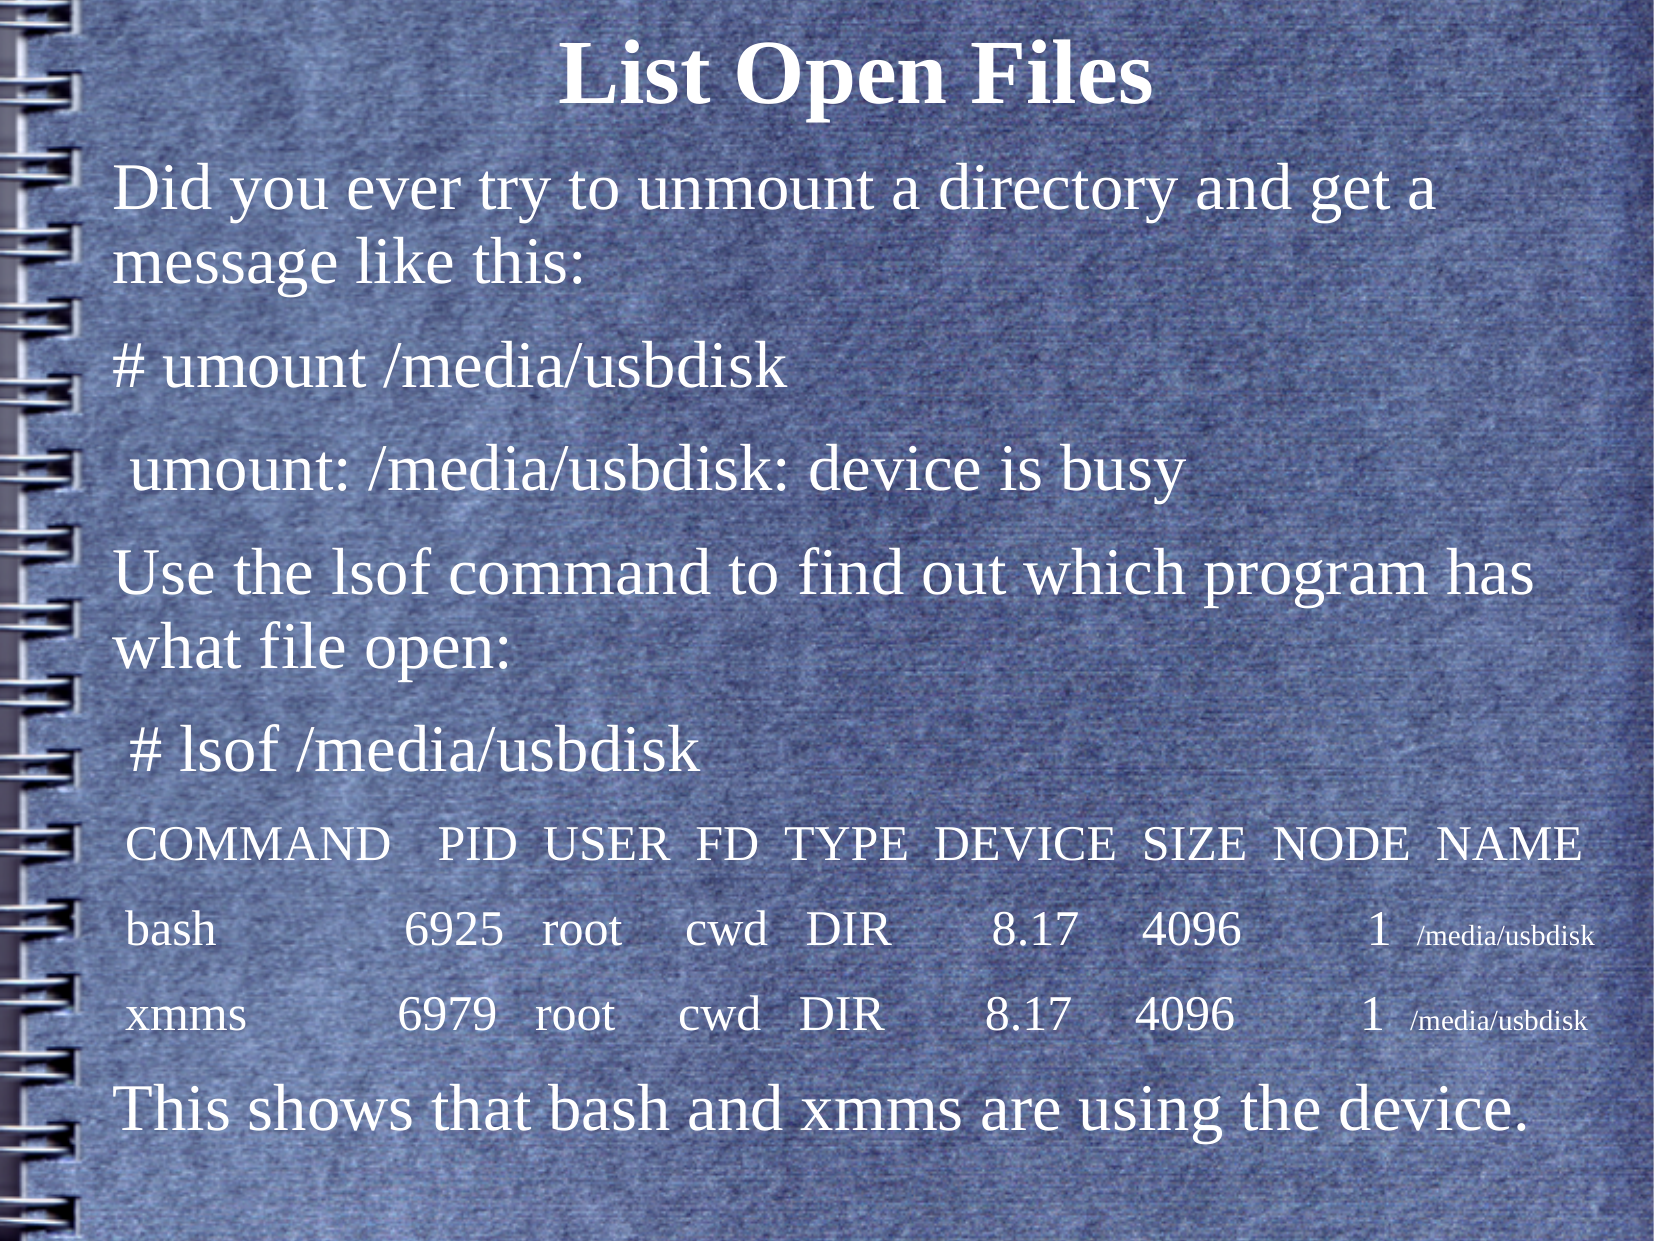

# List Open Files
Did you ever try to unmount a directory and get a message like this:
# umount /media/usbdisk
 umount: /media/usbdisk: device is busy
Use the lsof command to find out which program has what file open:
 # lsof /media/usbdisk
 COMMAND	 PID USER FD TYPE DEVICE SIZE NODE NAME
 bash 6925 root cwd DIR 8.17 4096 1 /media/usbdisk
 xmms 6979 root cwd DIR 8.17 4096 1 /media/usbdisk
This shows that bash and xmms are using the device.